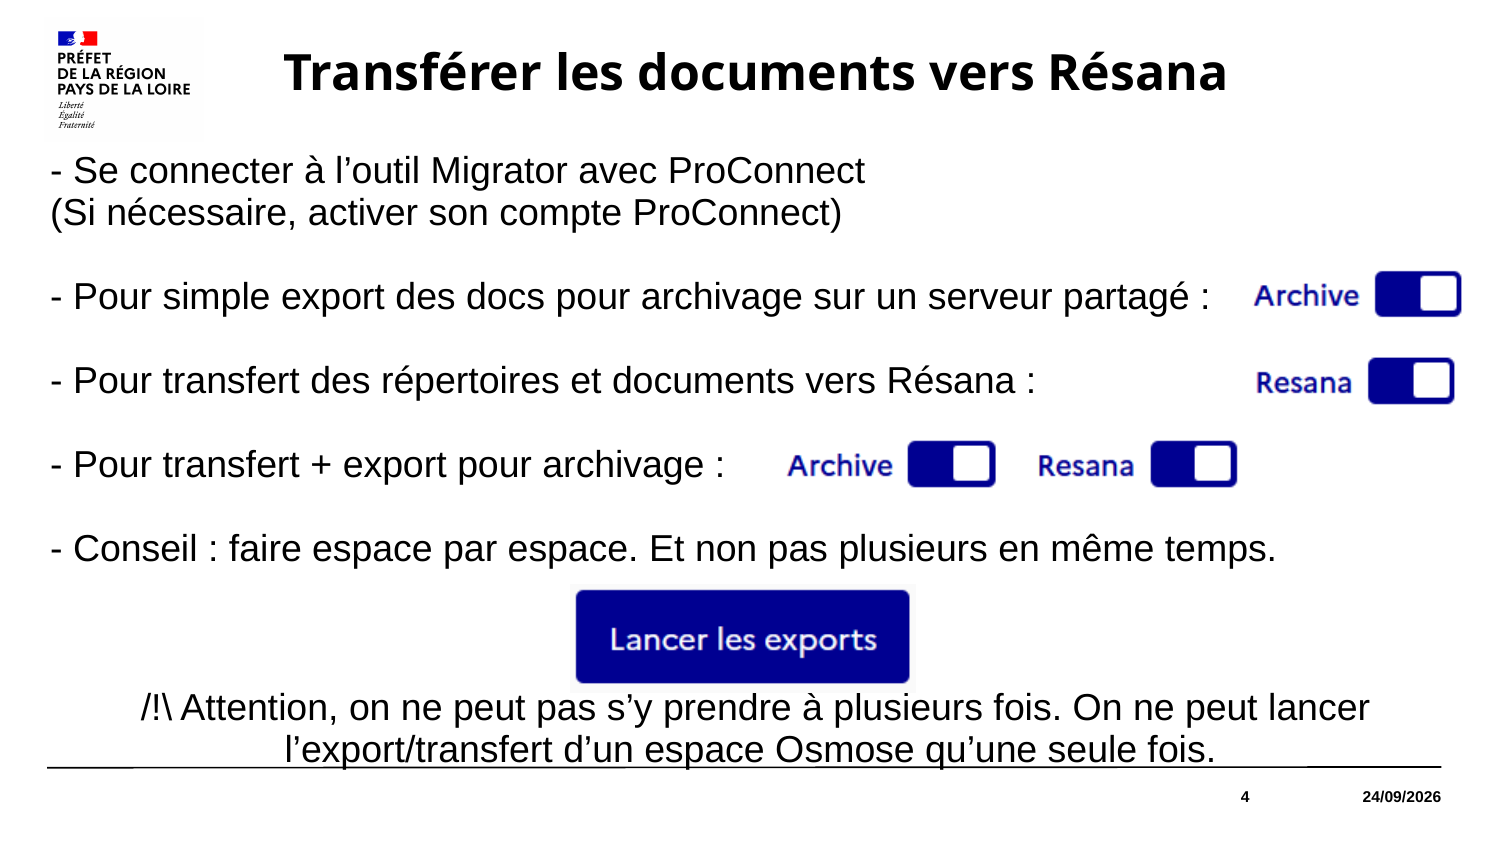

# Transférer les documents vers Résana
- Se connecter à l’outil Migrator avec ProConnect
(Si nécessaire, activer son compte ProConnect)
- Pour simple export des docs pour archivage sur un serveur partagé :
- Pour transfert des répertoires et documents vers Résana :
- Pour transfert + export pour archivage :
- Conseil : faire espace par espace. Et non pas plusieurs en même temps.
/!\ Attention, on ne peut pas s’y prendre à plusieurs fois. On ne peut lancer l’export/transfert d’un espace Osmose qu’une seule fois.